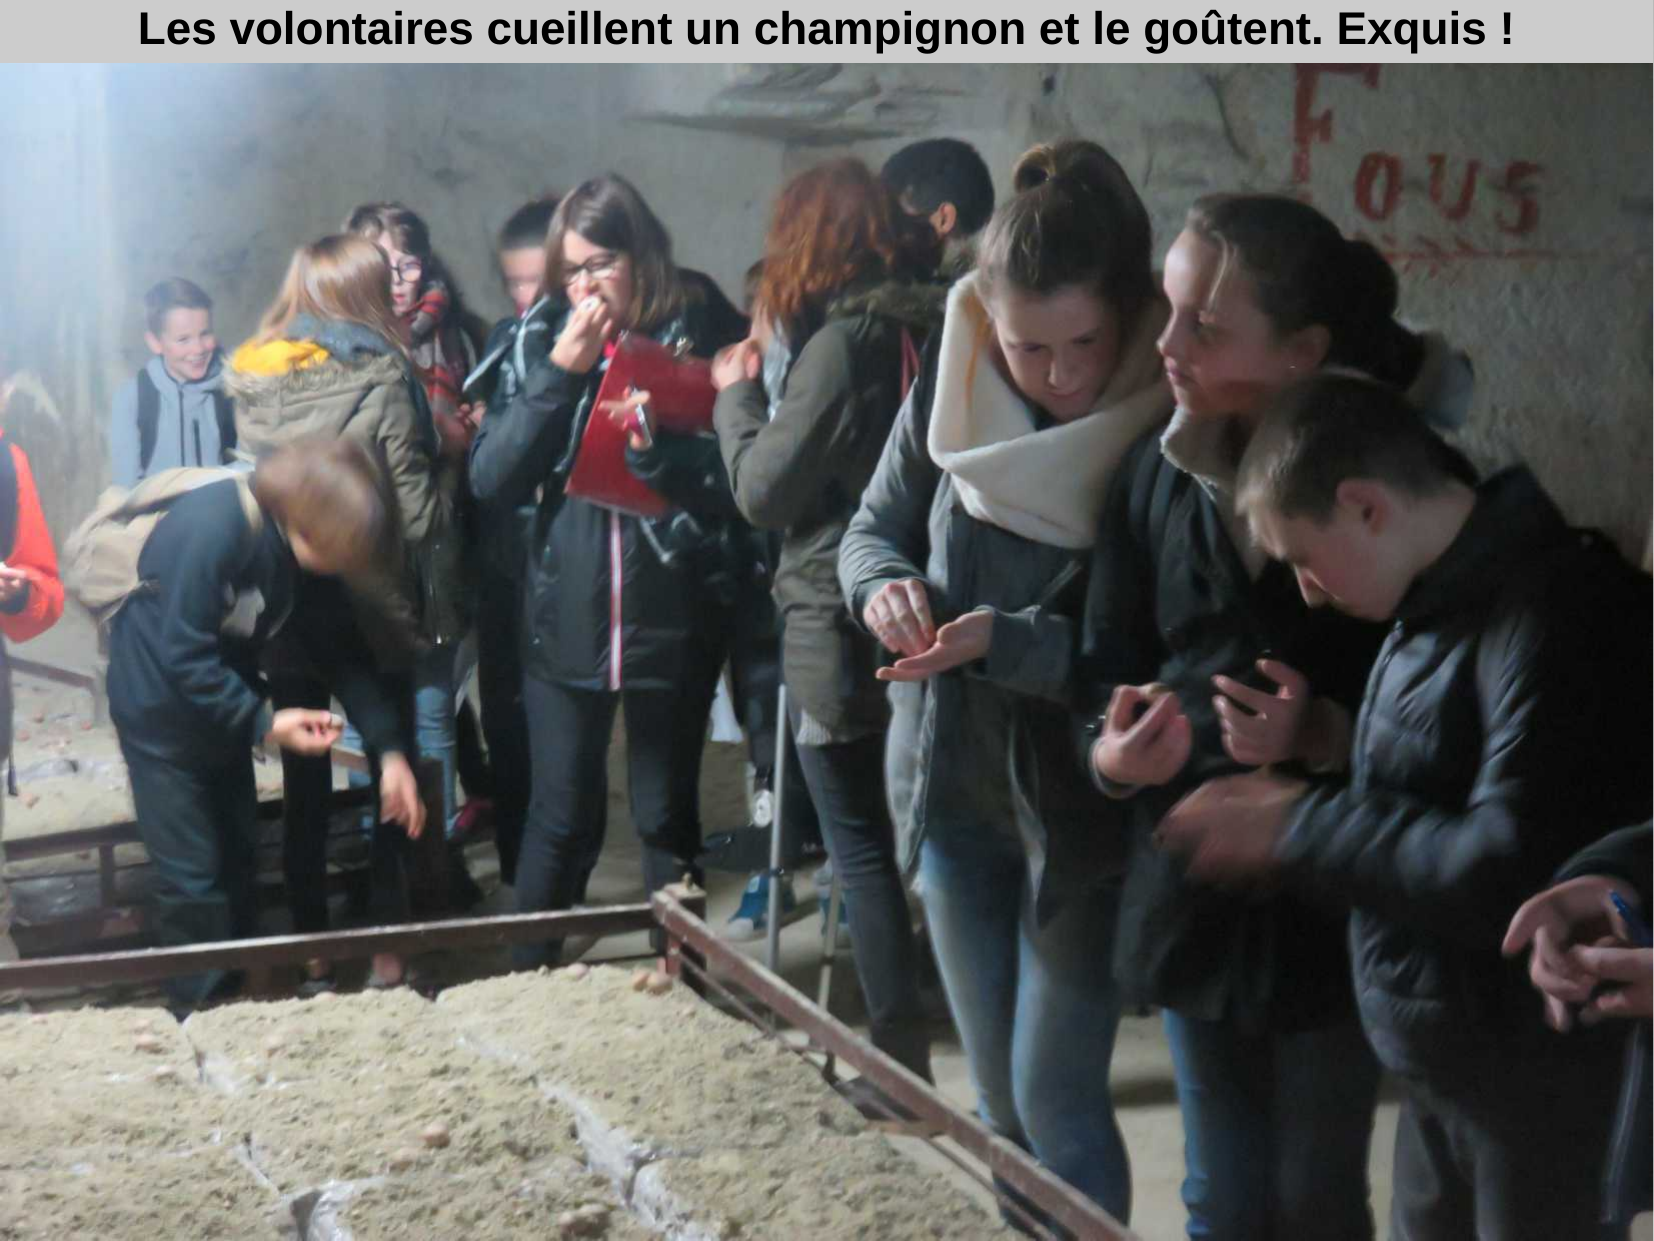

Les volontaires cueillent un champignon et le goûtent. Exquis !